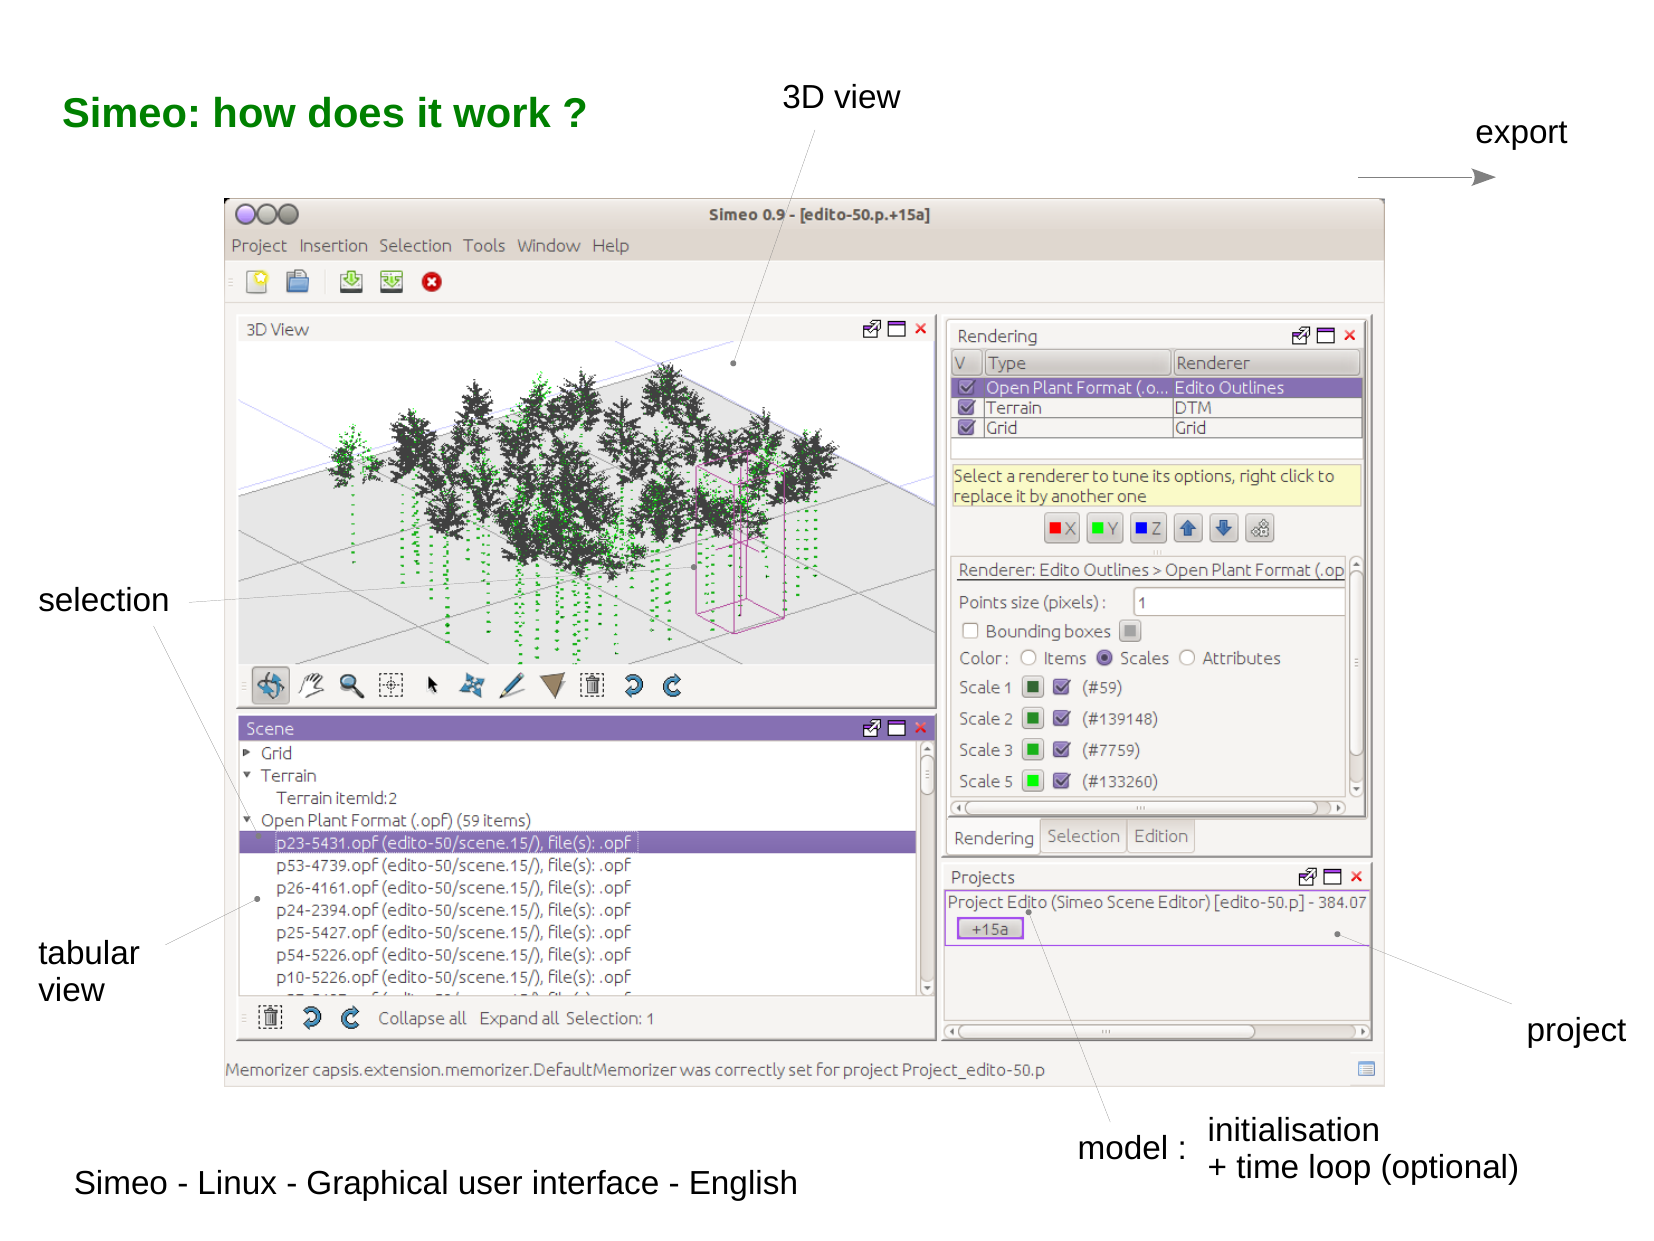

3D view
Simeo: how does it work ?
export
selection
tabular
view
project
initialisation
+ time loop (optional)
model :
Simeo - Linux - Graphical user interface - English